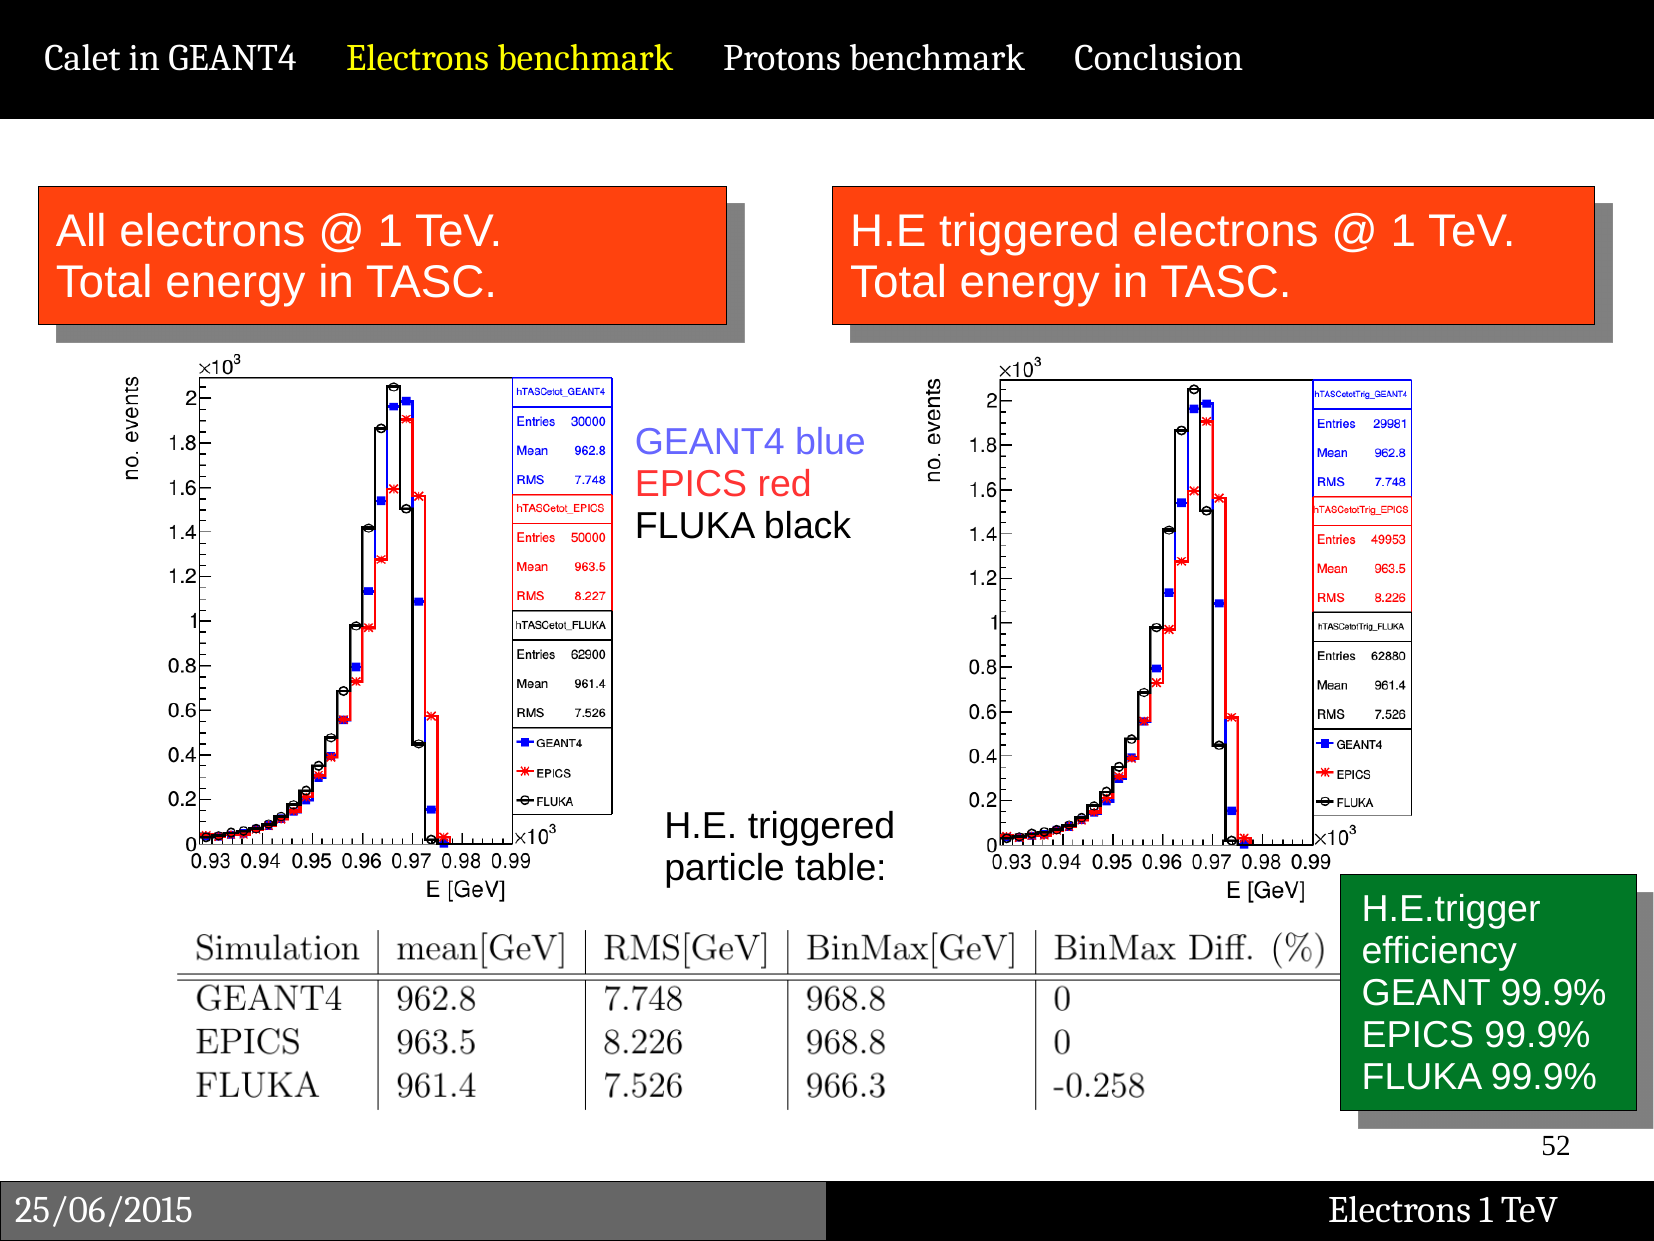

Calet in GEANT4 Electrons benchmark Protons benchmark Conclusion
All electrons @ 1 TeV.
Total energy in TASC.
H.E triggered electrons @ 1 TeV.
Total energy in TASC.
GEANT4 blue
EPICS red
FLUKA black
H.E. triggered
particle table:
H.E.trigger efficiency
GEANT 99.9% EPICS 99.9%
FLUKA 99.9%
52
25/06/2015
Electrons 1 TeV